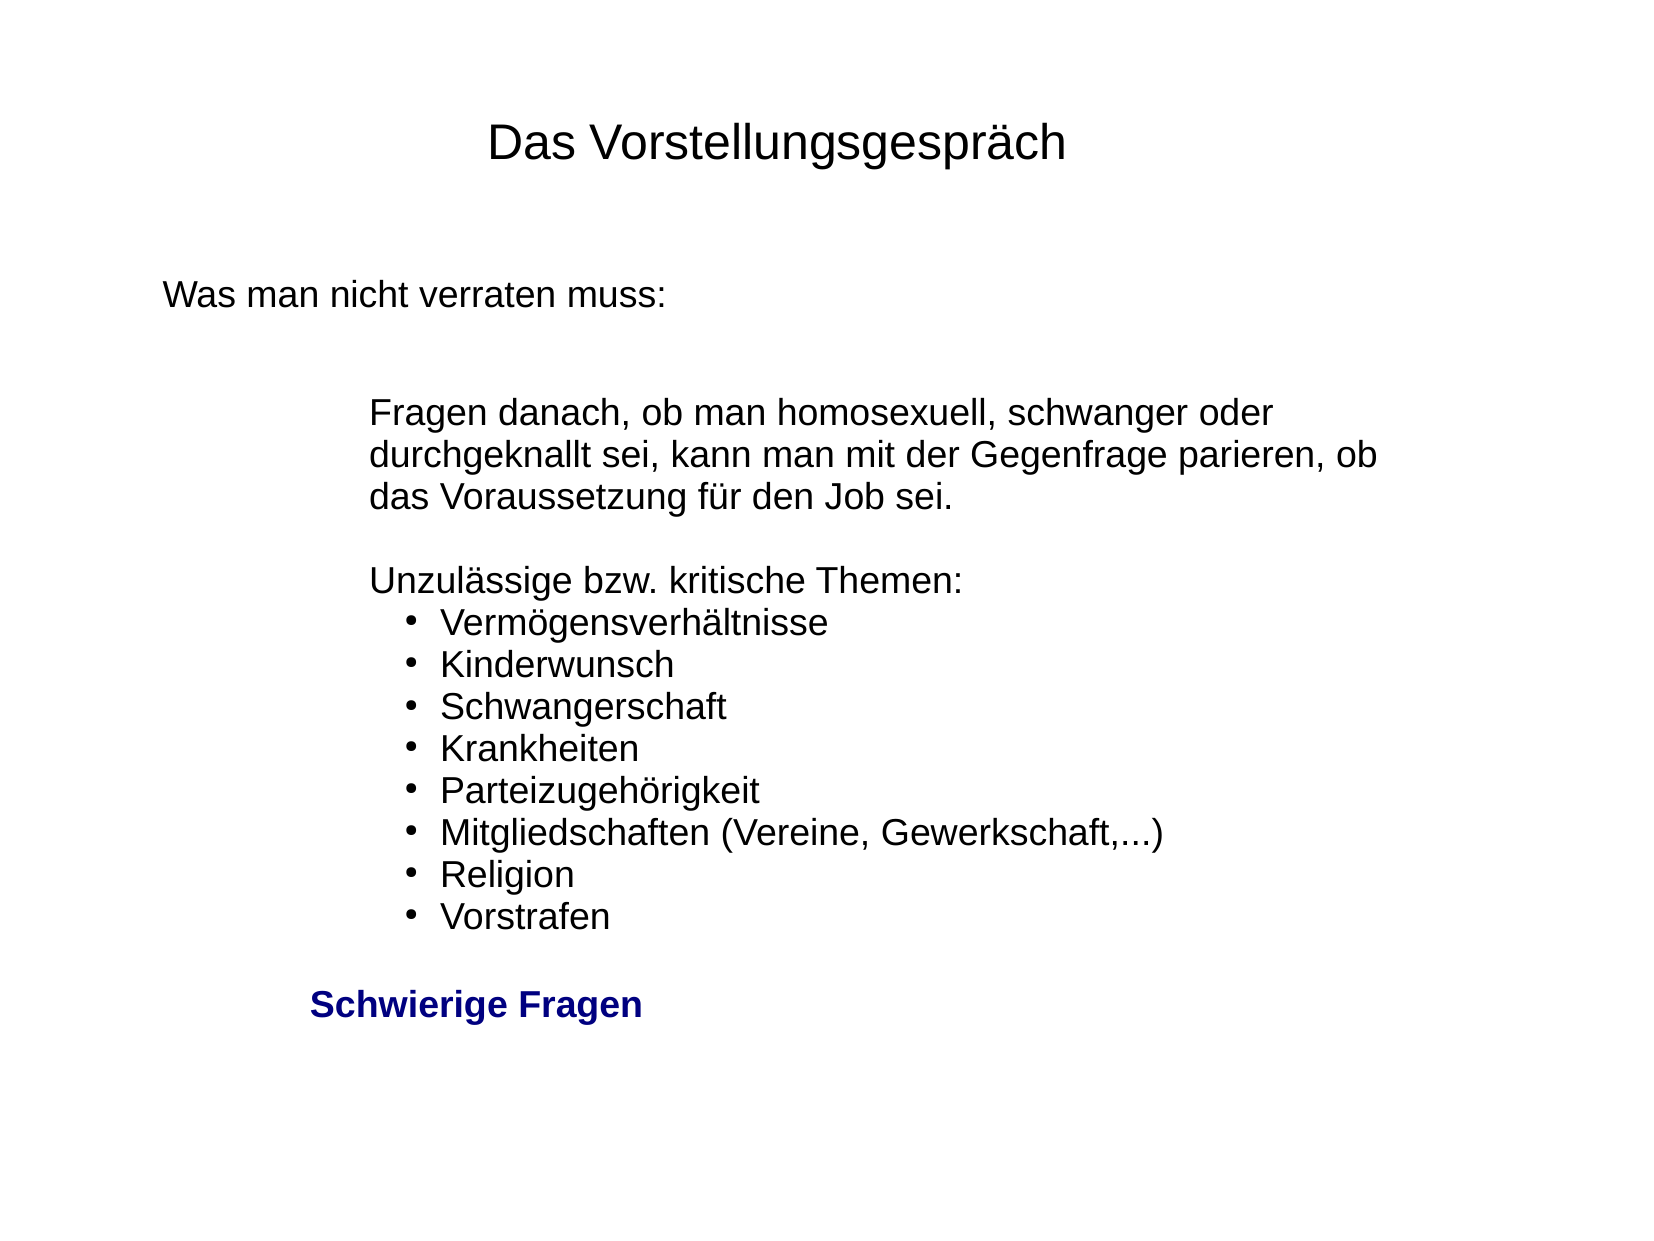

Das Vorstellungsgespräch
Was man nicht verraten muss:
Fragen danach, ob man homosexuell, schwanger oder durchgeknallt sei, kann man mit der Gegenfrage parieren, ob das Voraussetzung für den Job sei.
Unzulässige bzw. kritische Themen:
Vermögensverhältnisse
Kinderwunsch
Schwangerschaft
Krankheiten
Parteizugehörigkeit
Mitgliedschaften (Vereine, Gewerkschaft,...)
Religion
Vorstrafen
Schwierige Fragen